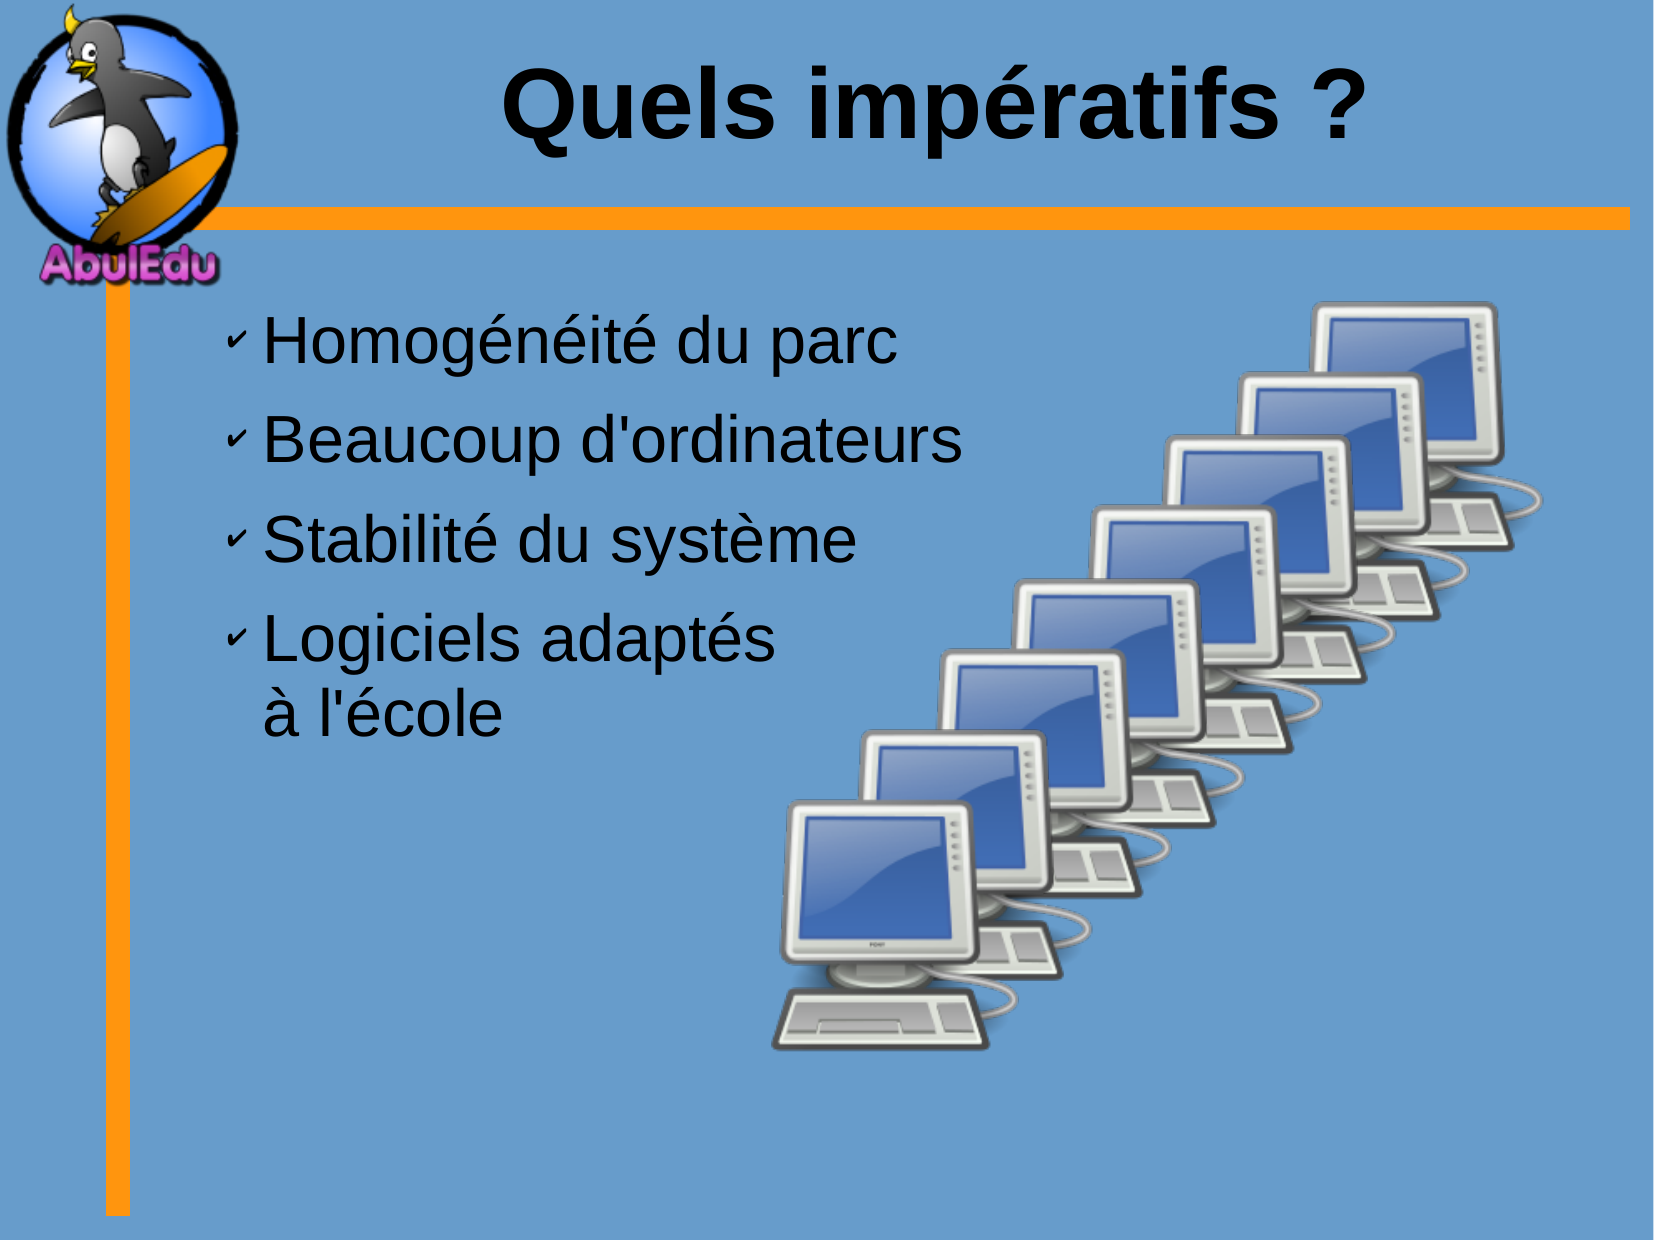

# Quels impératifs ?
Homogénéité du parc
Beaucoup d'ordinateurs
Stabilité du système
Logiciels adaptés
à l'école